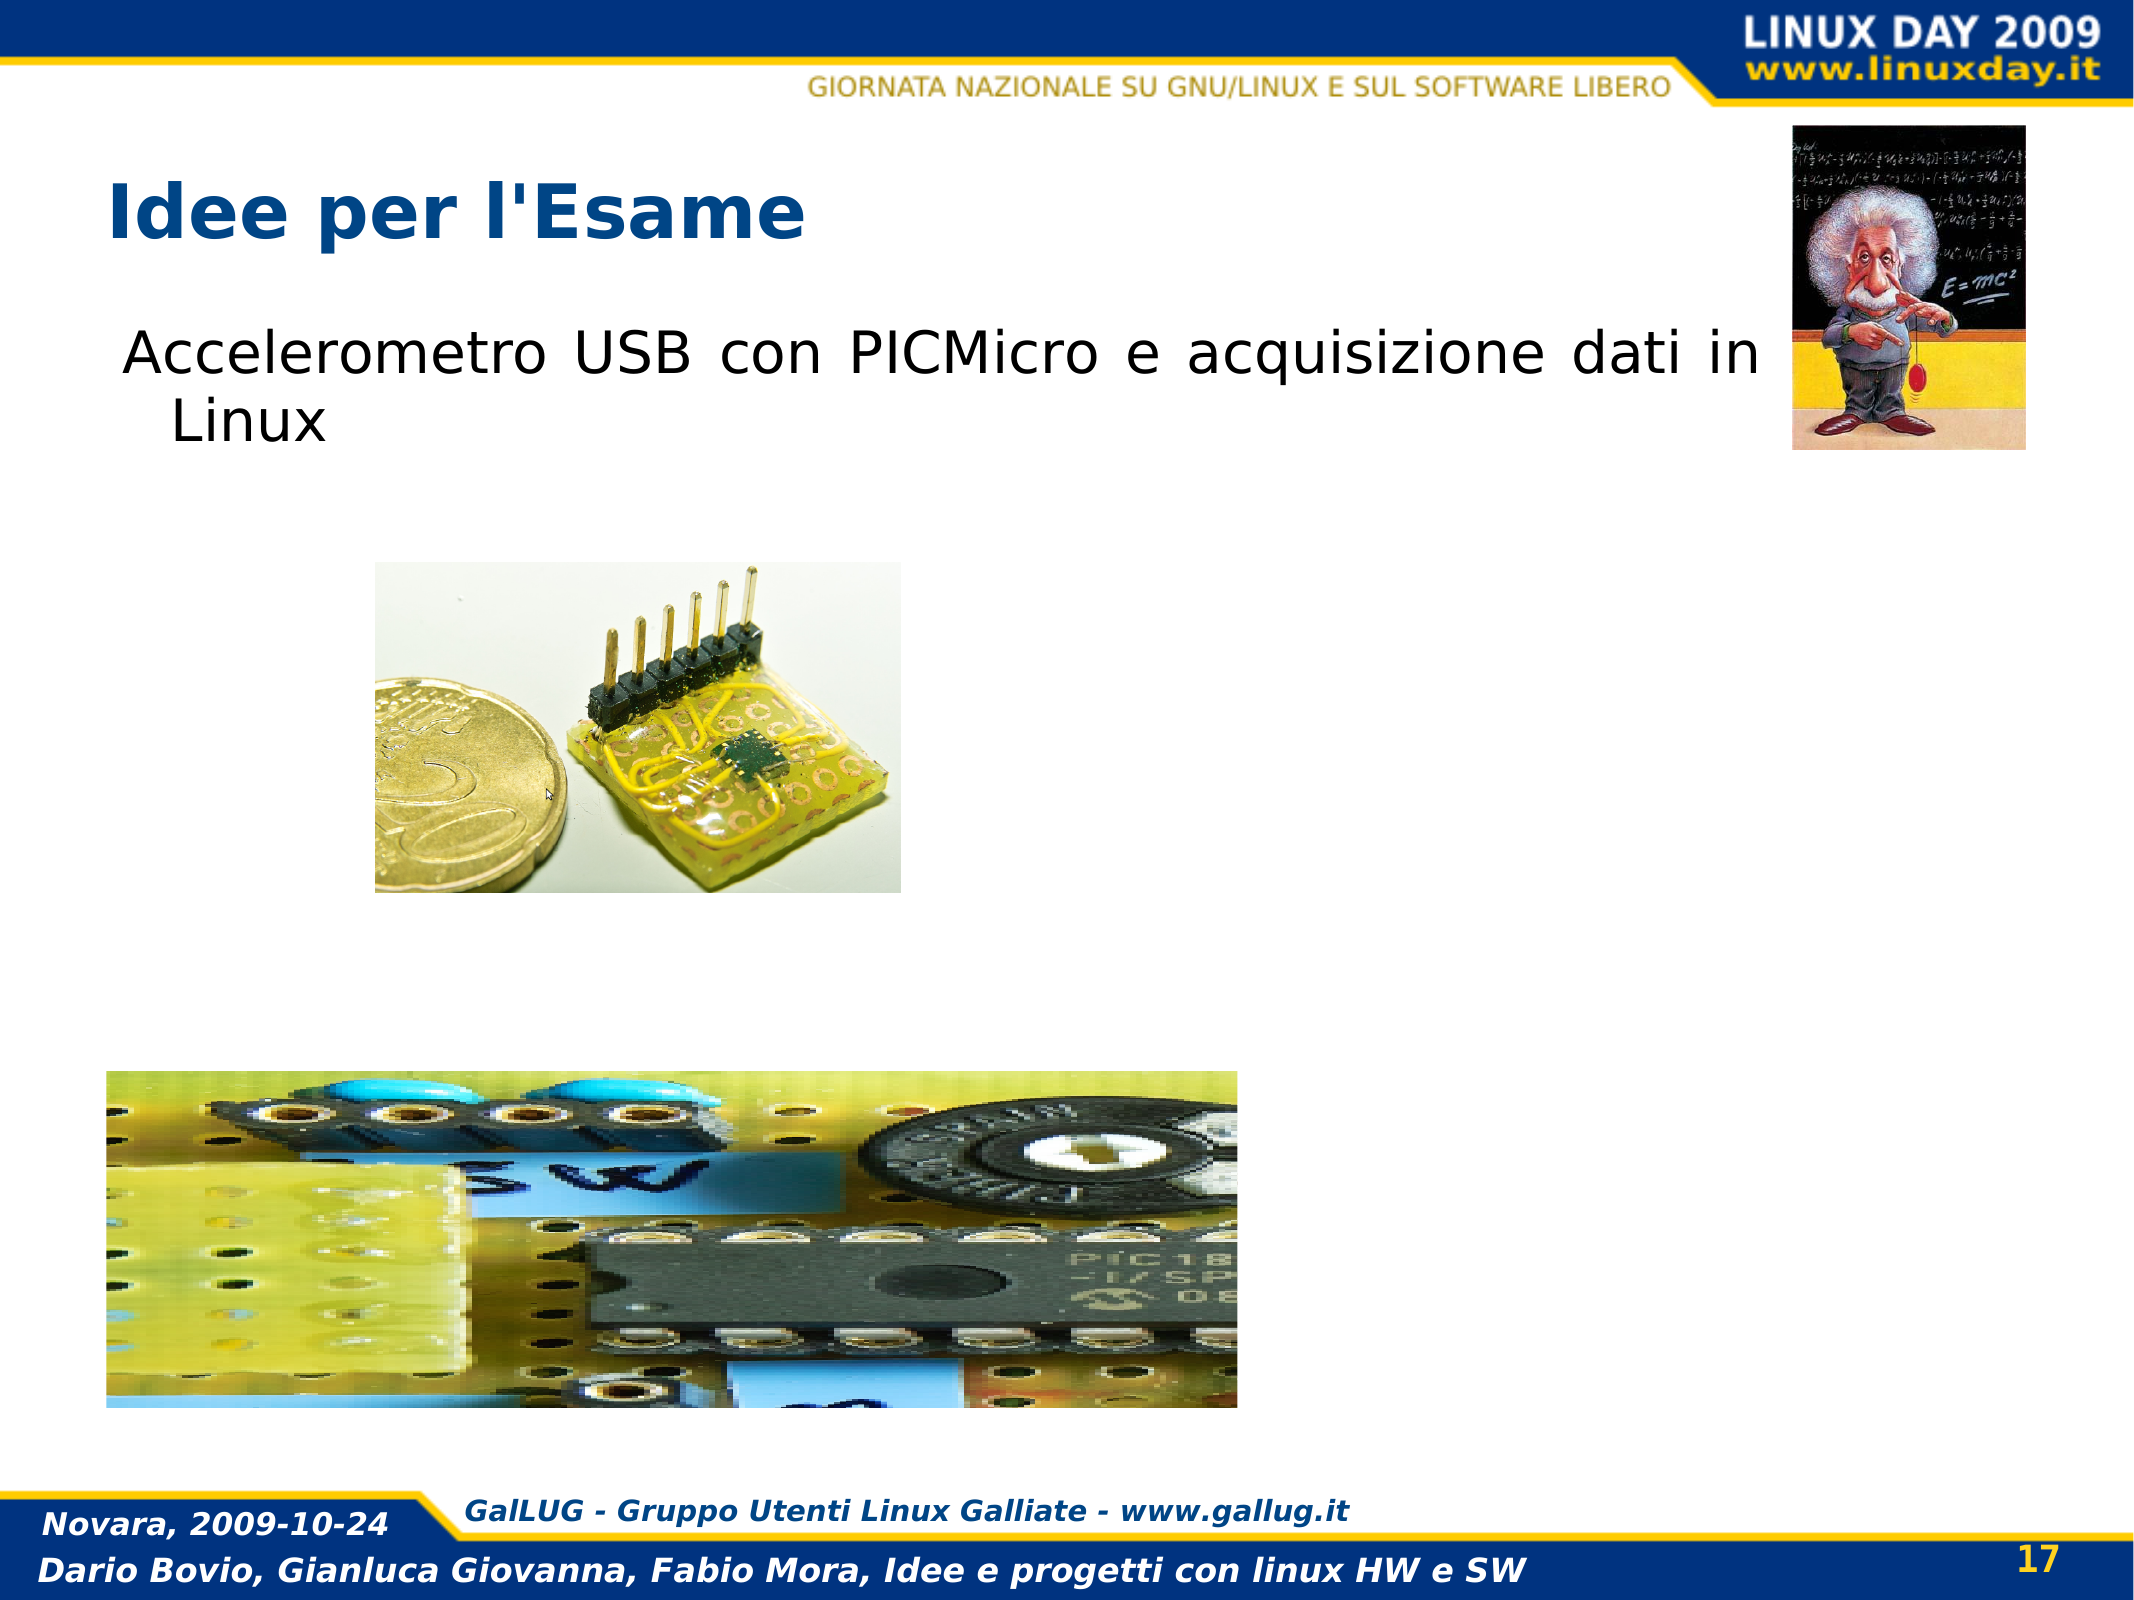

# Idee per l'Esame
Accelerometro USB con PICMicro e acquisizione dati in Linux